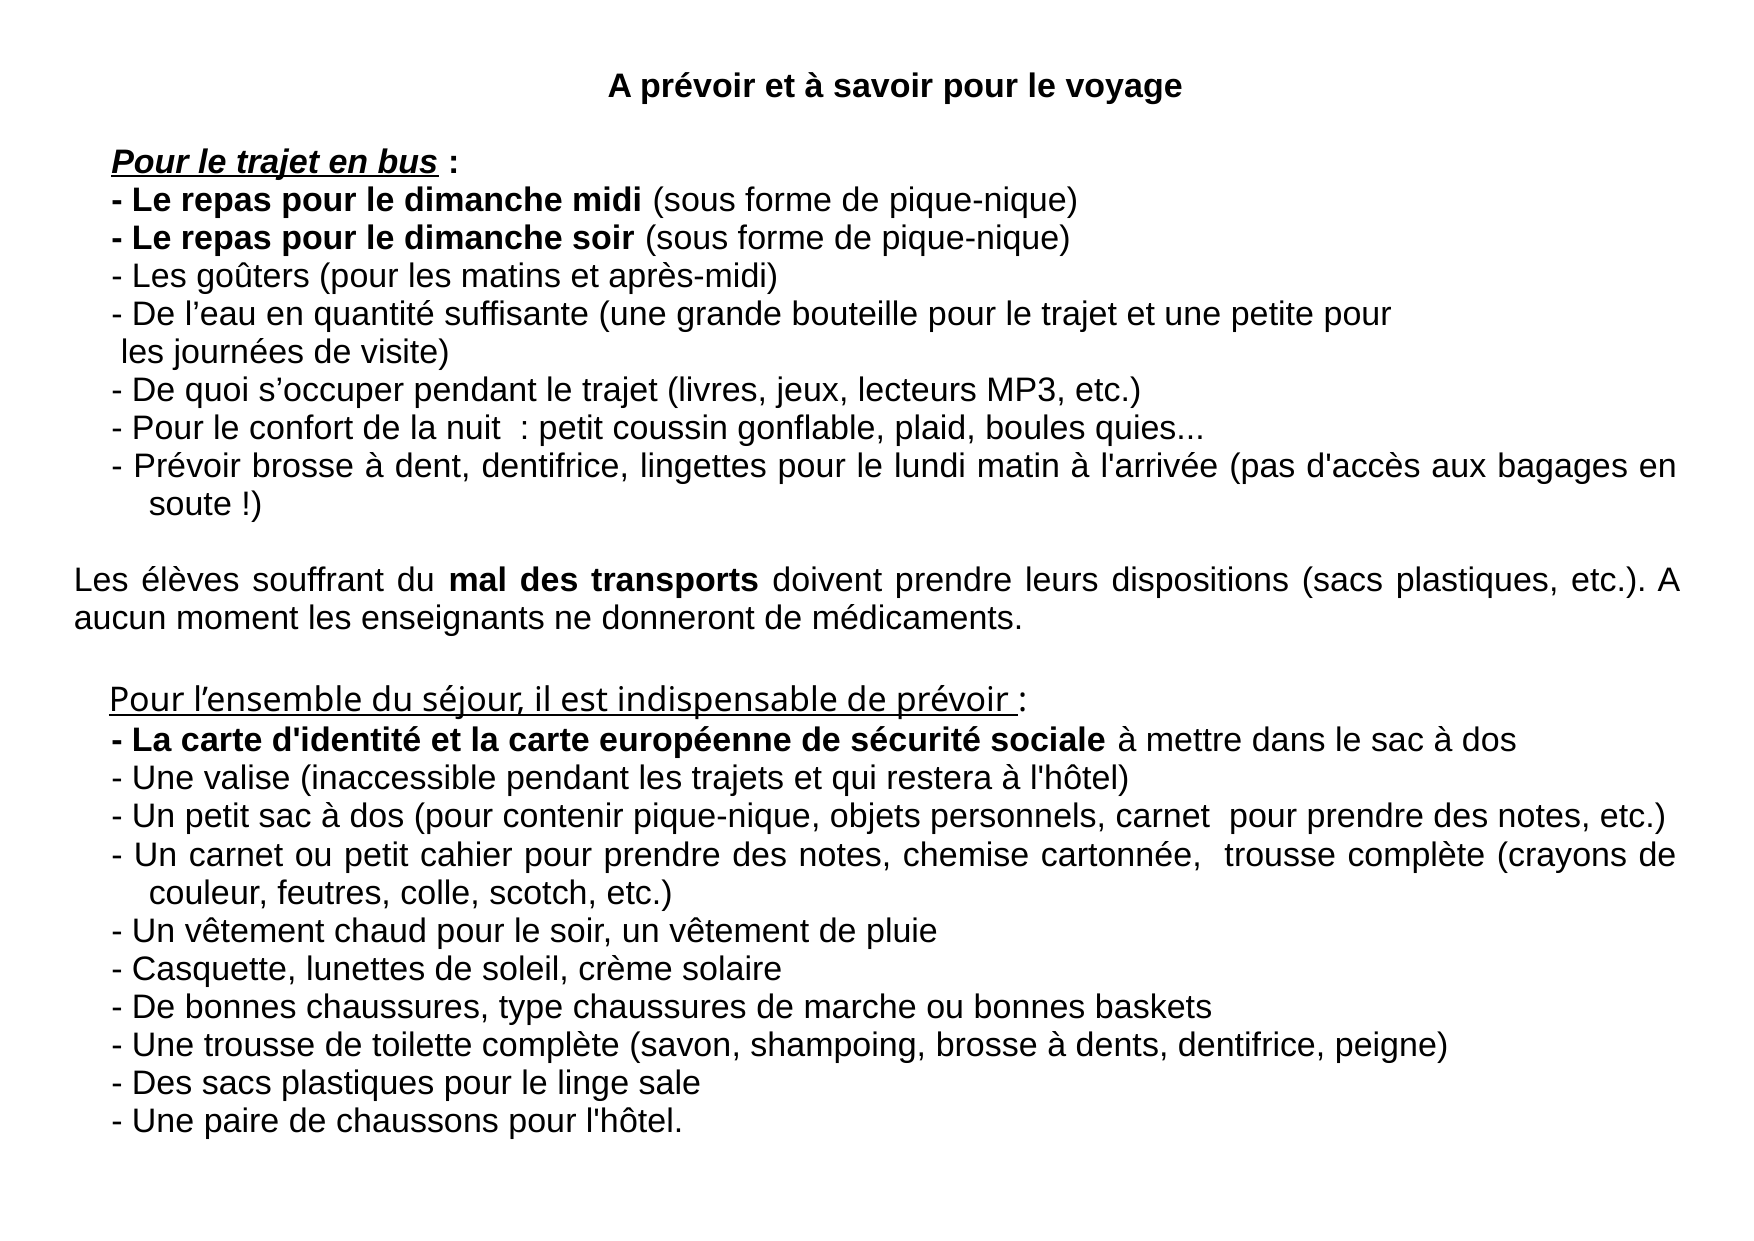

A prévoir et à savoir pour le voyage
Pour le trajet en bus :
- Le repas pour le dimanche midi (sous forme de pique-nique)
- Le repas pour le dimanche soir (sous forme de pique-nique)
- Les goûters (pour les matins et après-midi)
- De l’eau en quantité suffisante (une grande bouteille pour le trajet et une petite pour
 les journées de visite)
- De quoi s’occuper pendant le trajet (livres, jeux, lecteurs MP3, etc.)
- Pour le confort de la nuit  : petit coussin gonflable, plaid, boules quies...
- Prévoir brosse à dent, dentifrice, lingettes pour le lundi matin à l'arrivée (pas d'accès aux bagages en soute !)
Les élèves souffrant du mal des transports doivent prendre leurs dispositions (sacs plastiques, etc.). A aucun moment les enseignants ne donneront de médicaments.
 Pour l’ensemble du séjour, il est indispensable de prévoir :
- La carte d'identité et la carte européenne de sécurité sociale à mettre dans le sac à dos
- Une valise (inaccessible pendant les trajets et qui restera à l'hôtel)
- Un petit sac à dos (pour contenir pique-nique, objets personnels, carnet pour prendre des notes, etc.)
- Un carnet ou petit cahier pour prendre des notes, chemise cartonnée, trousse complète (crayons de couleur, feutres, colle, scotch, etc.)
- Un vêtement chaud pour le soir, un vêtement de pluie
- Casquette, lunettes de soleil, crème solaire
- De bonnes chaussures, type chaussures de marche ou bonnes baskets
- Une trousse de toilette complète (savon, shampoing, brosse à dents, dentifrice, peigne)
- Des sacs plastiques pour le linge sale
- Une paire de chaussons pour l'hôtel.